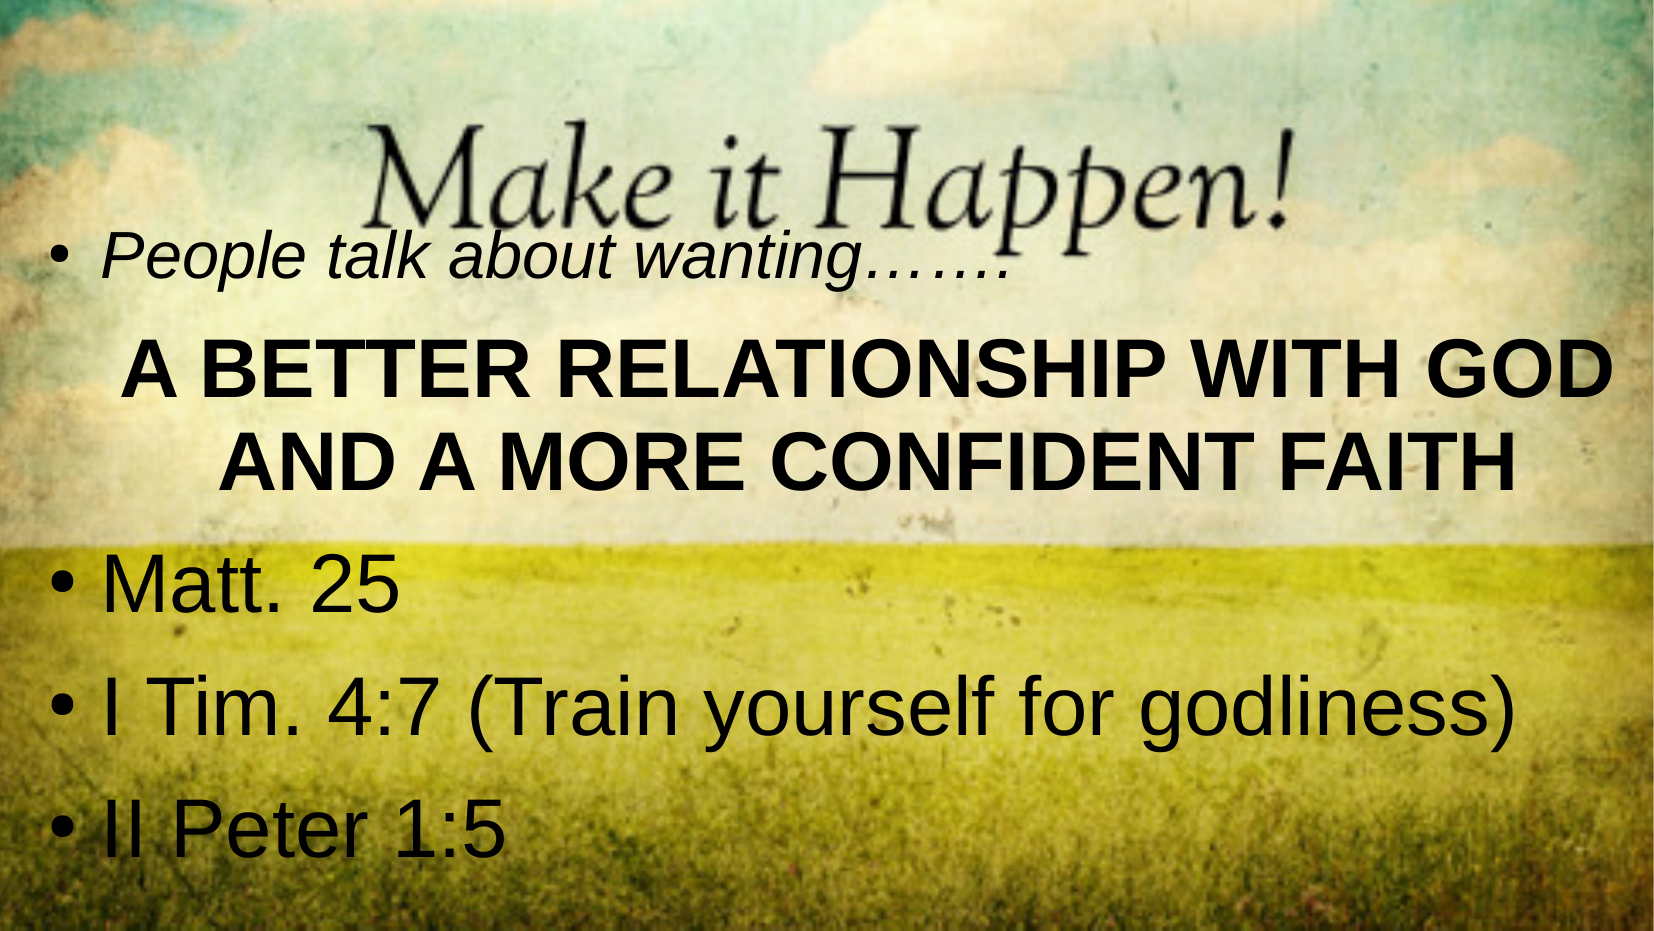

# People talk about wanting…….
A BETTER RELATIONSHIP WITH GOD AND A MORE CONFIDENT FAITH
Matt. 25
I Tim. 4:7 (Train yourself for godliness)
II Peter 1:5